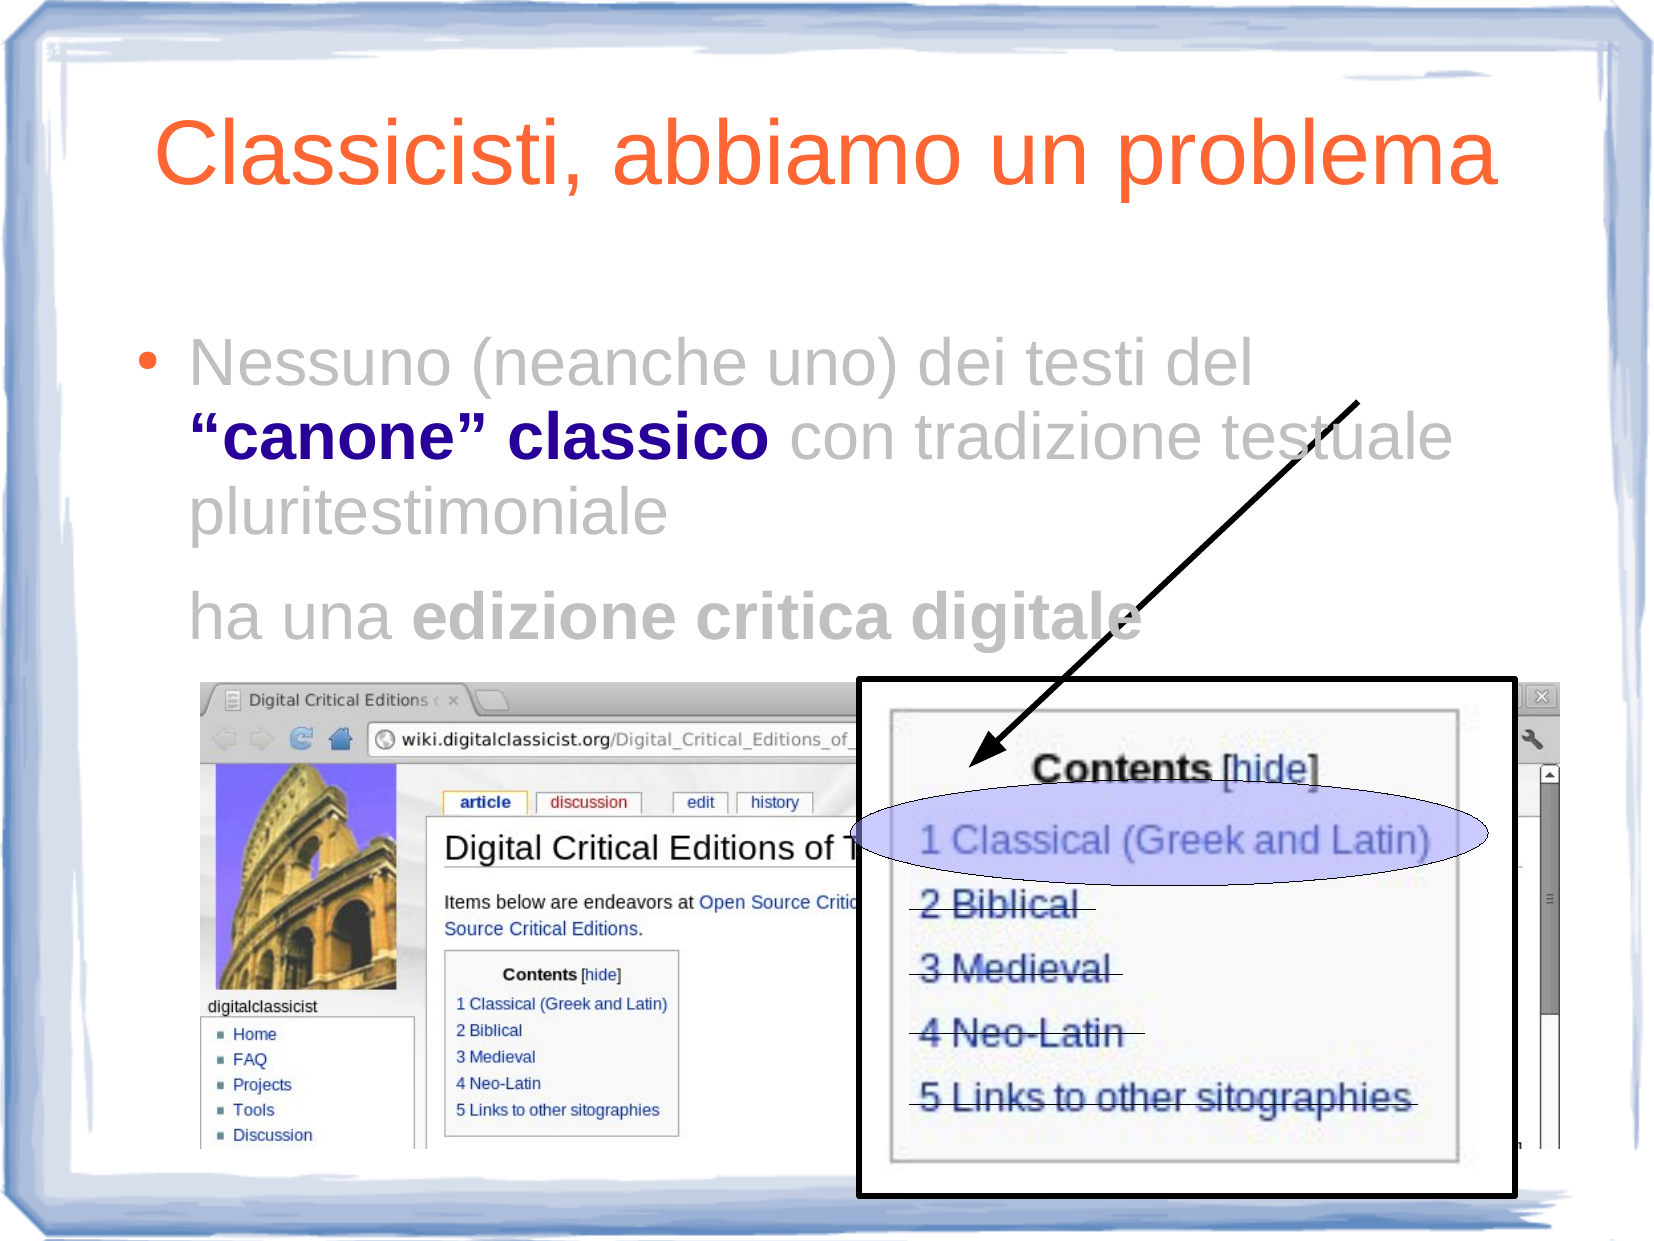

Classicisti, abbiamo un problema
# Nessuno (neanche uno) dei testi del “canone” classico con tradizione testuale pluritestimoniale
ha una edizione critica digitale